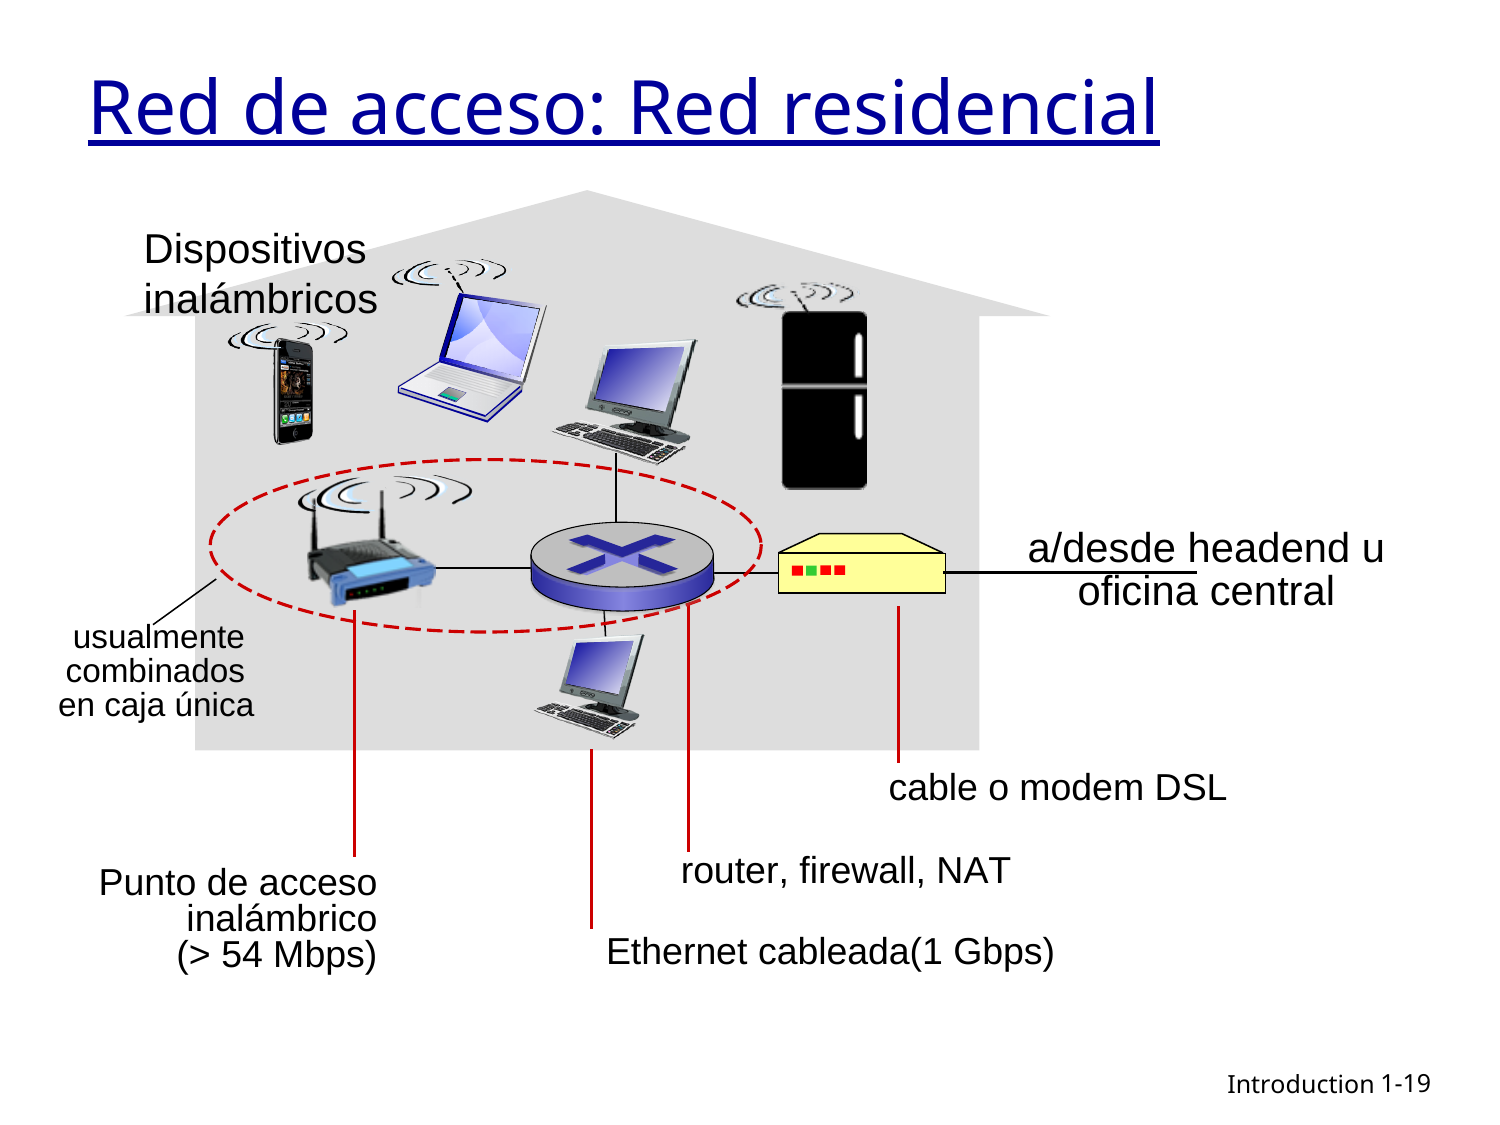

# Red de acceso: Red residencial
Dispositivos
inalámbricos
a/desde headend u oficina central
usualmente
combinados
en caja única
router, firewall, NAT
cable o modem DSL
Punto de acceso inalámbrico
 (> 54 Mbps)
Ethernet cableada(1 Gbps)
Introduction